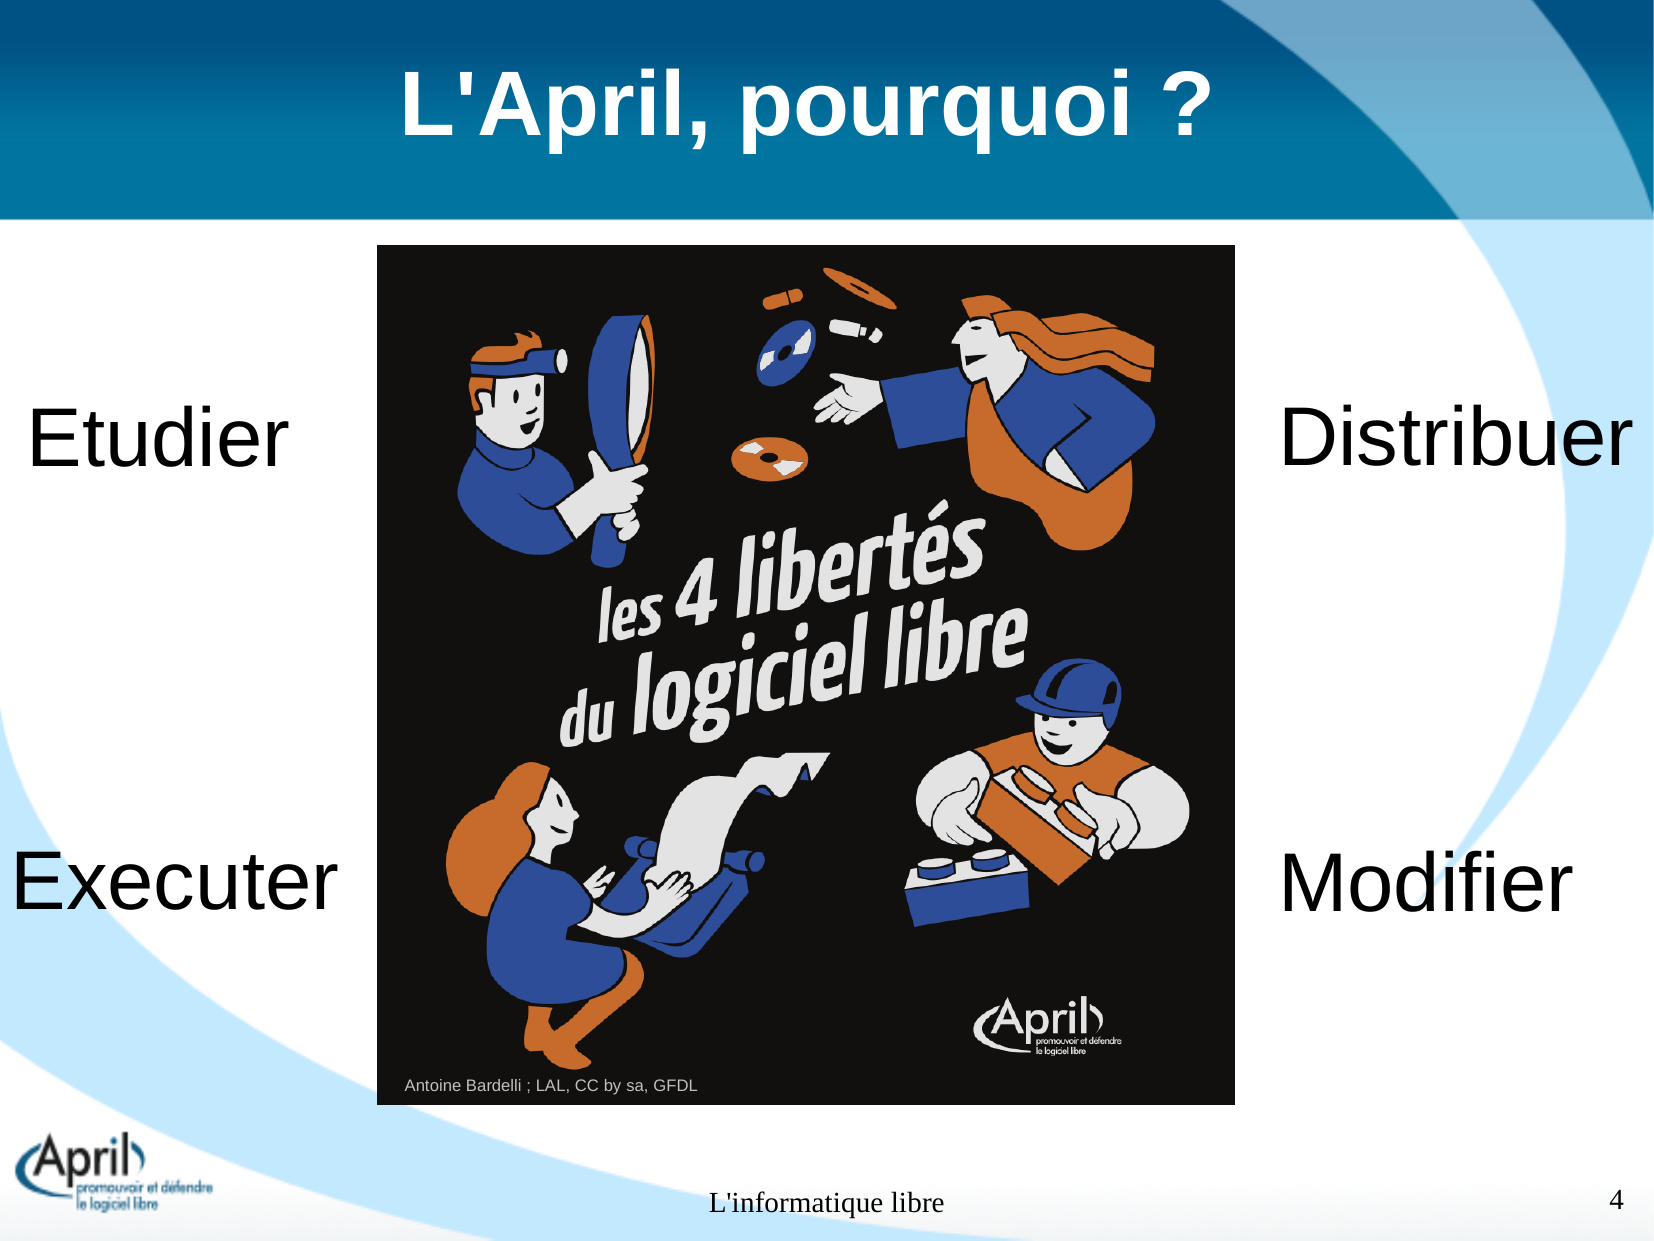

# L'April, pourquoi ?
Distribuer
Etudier
Executer
Modifier
Antoine Bardelli ; LAL, CC by sa, GFDL
4
L'informatique libre